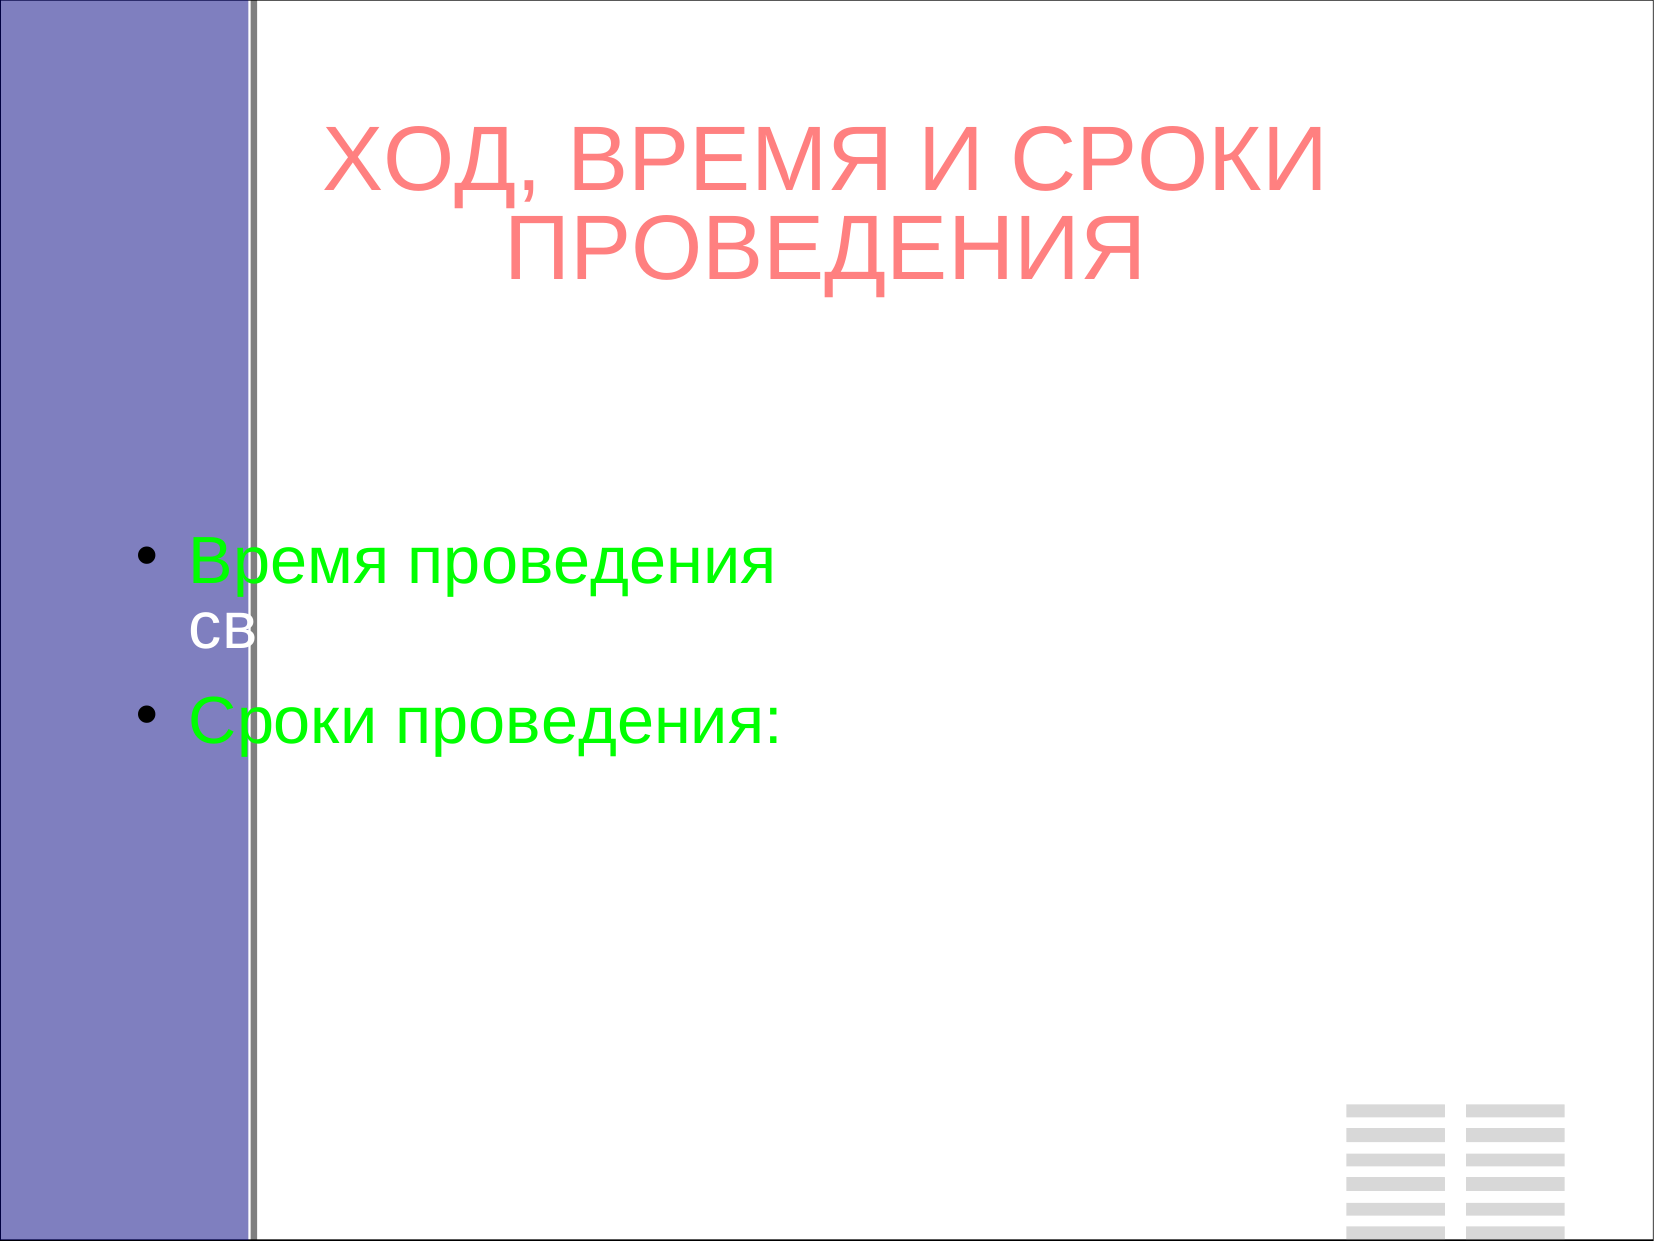

# ХОД, ВРЕМЯ И СРОКИ ПРОВЕДЕНИЯ
Время проведения: на уроках, в свободное время
Сроки проведения: 10 -12 часов